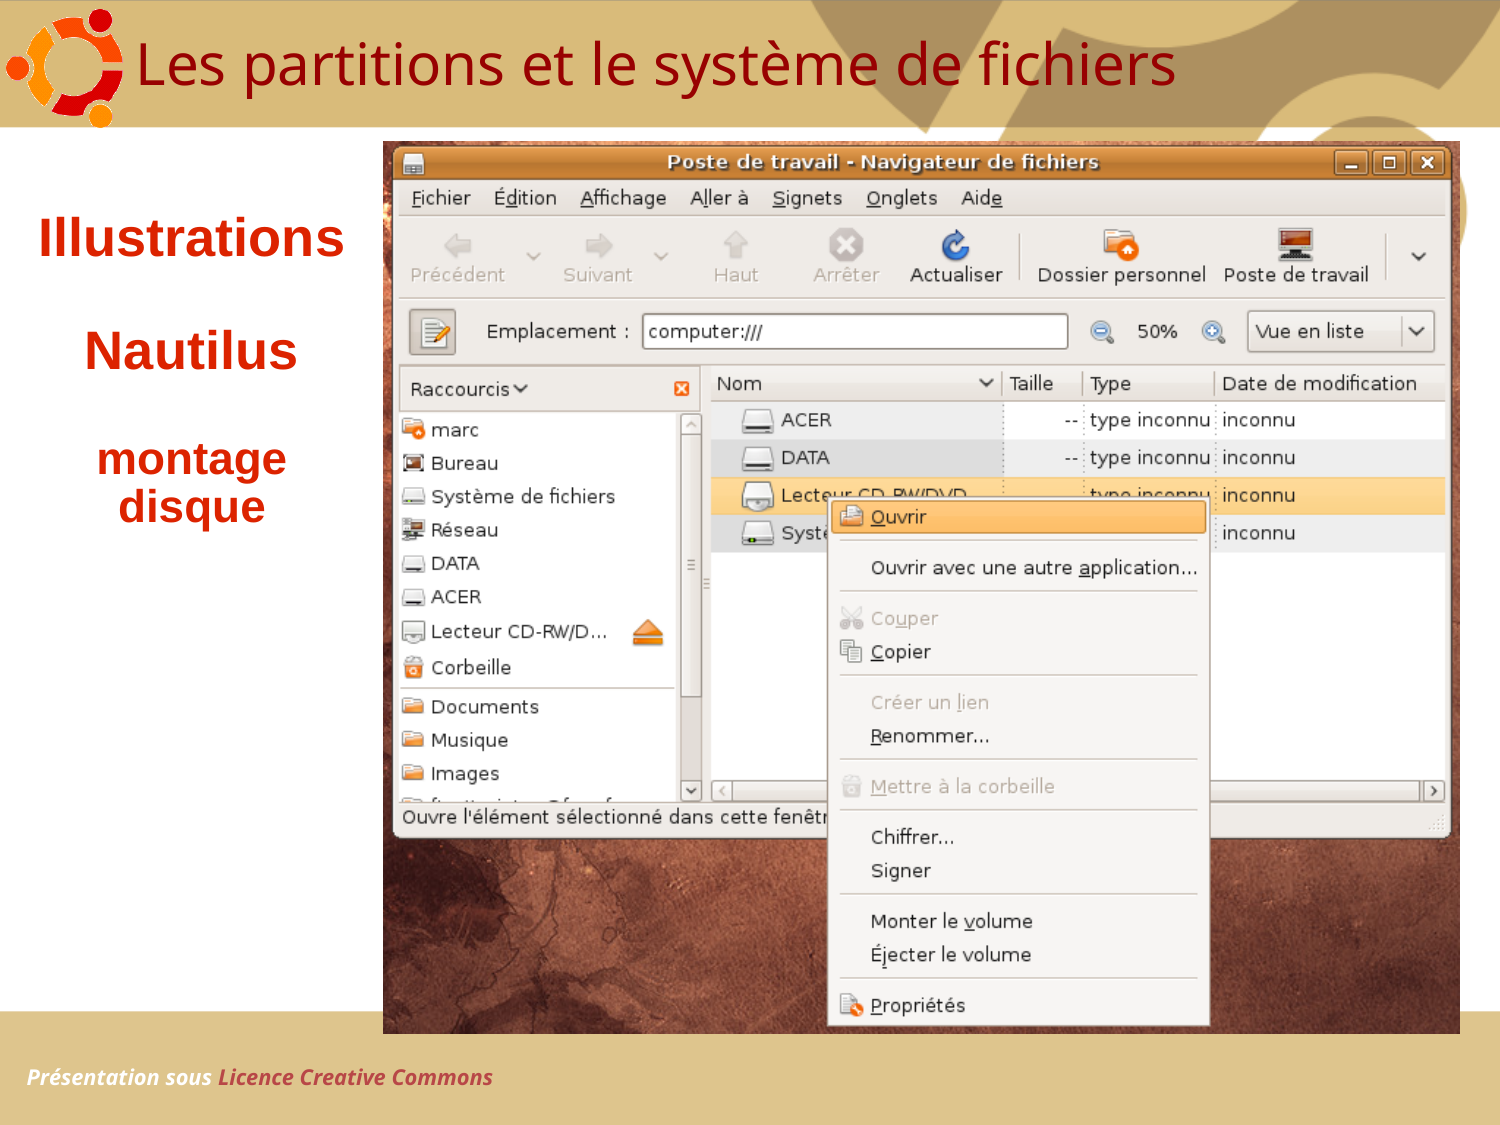

# Les partitions et le système de fichiers
Illustrations
Nautilus
montage
disque